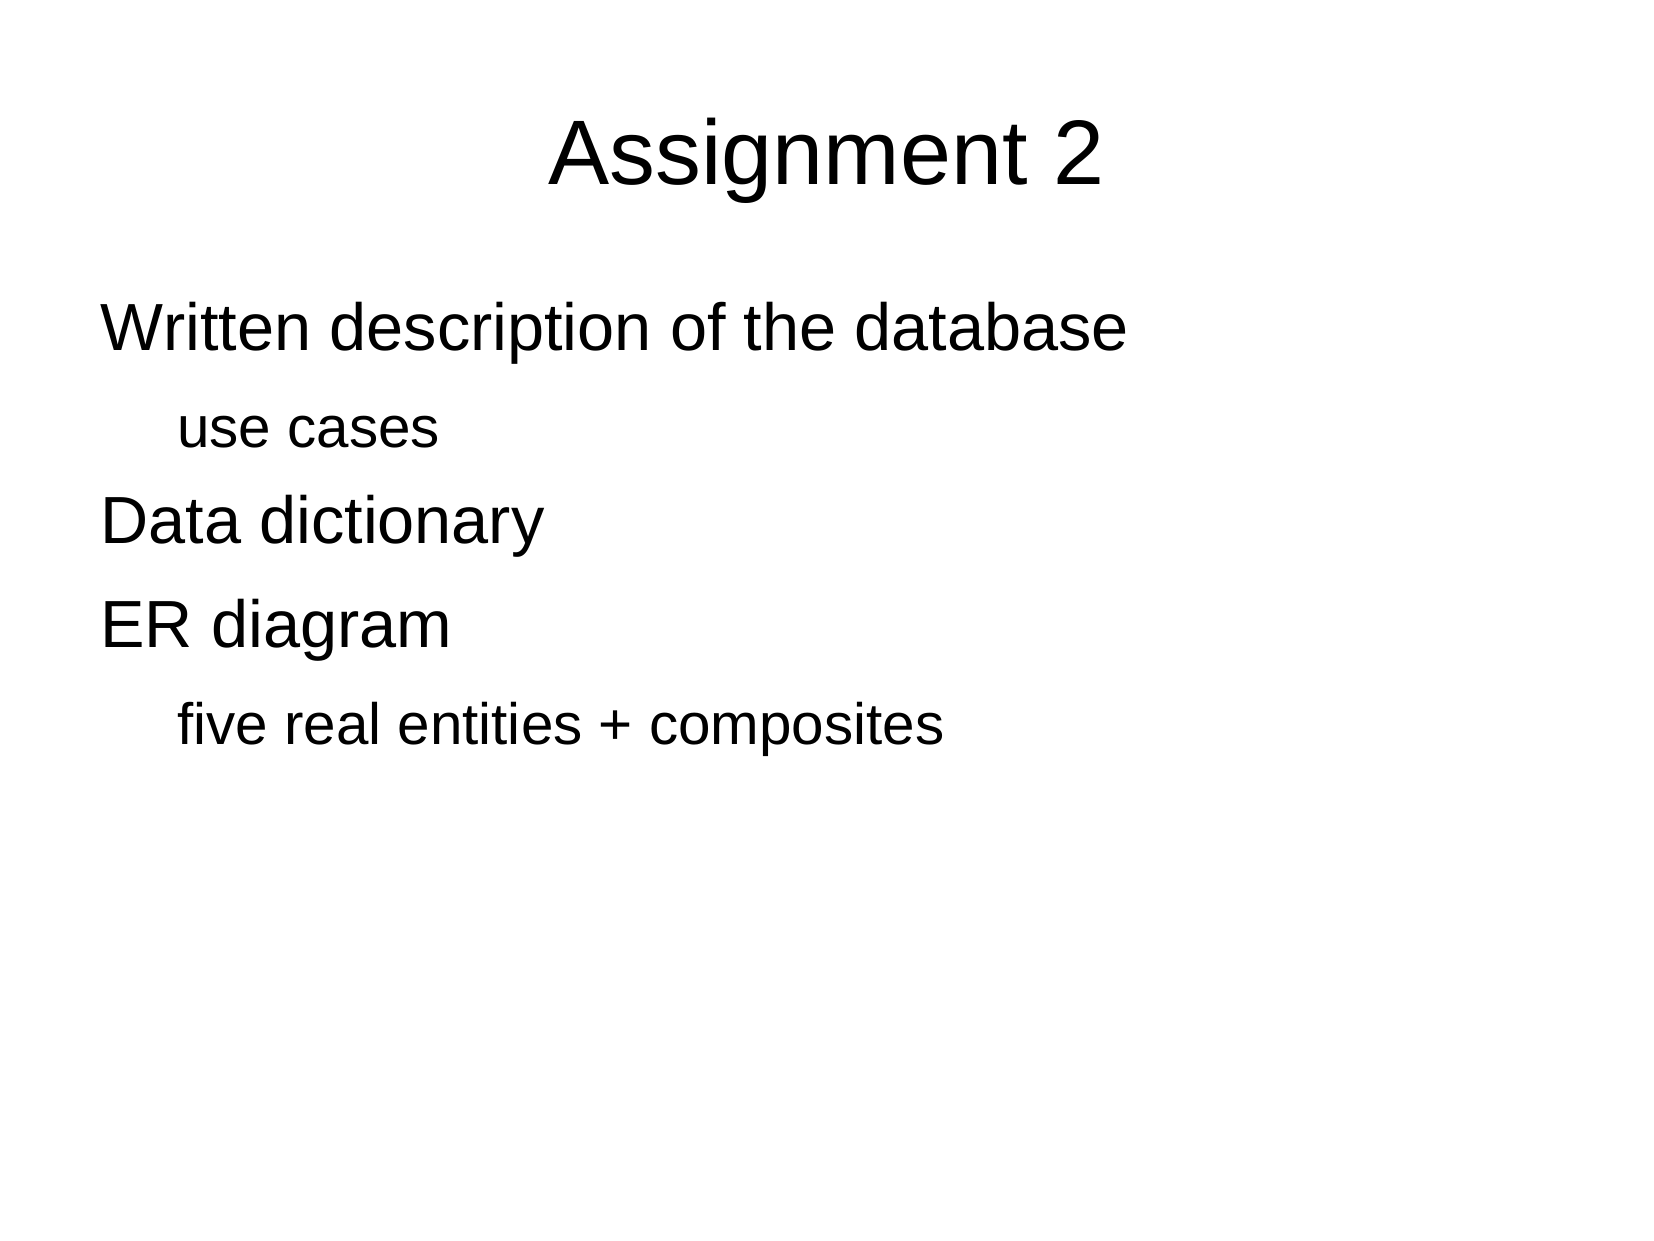

# Assignment 2
Written description of the database
use cases
Data dictionary
ER diagram
five real entities + composites